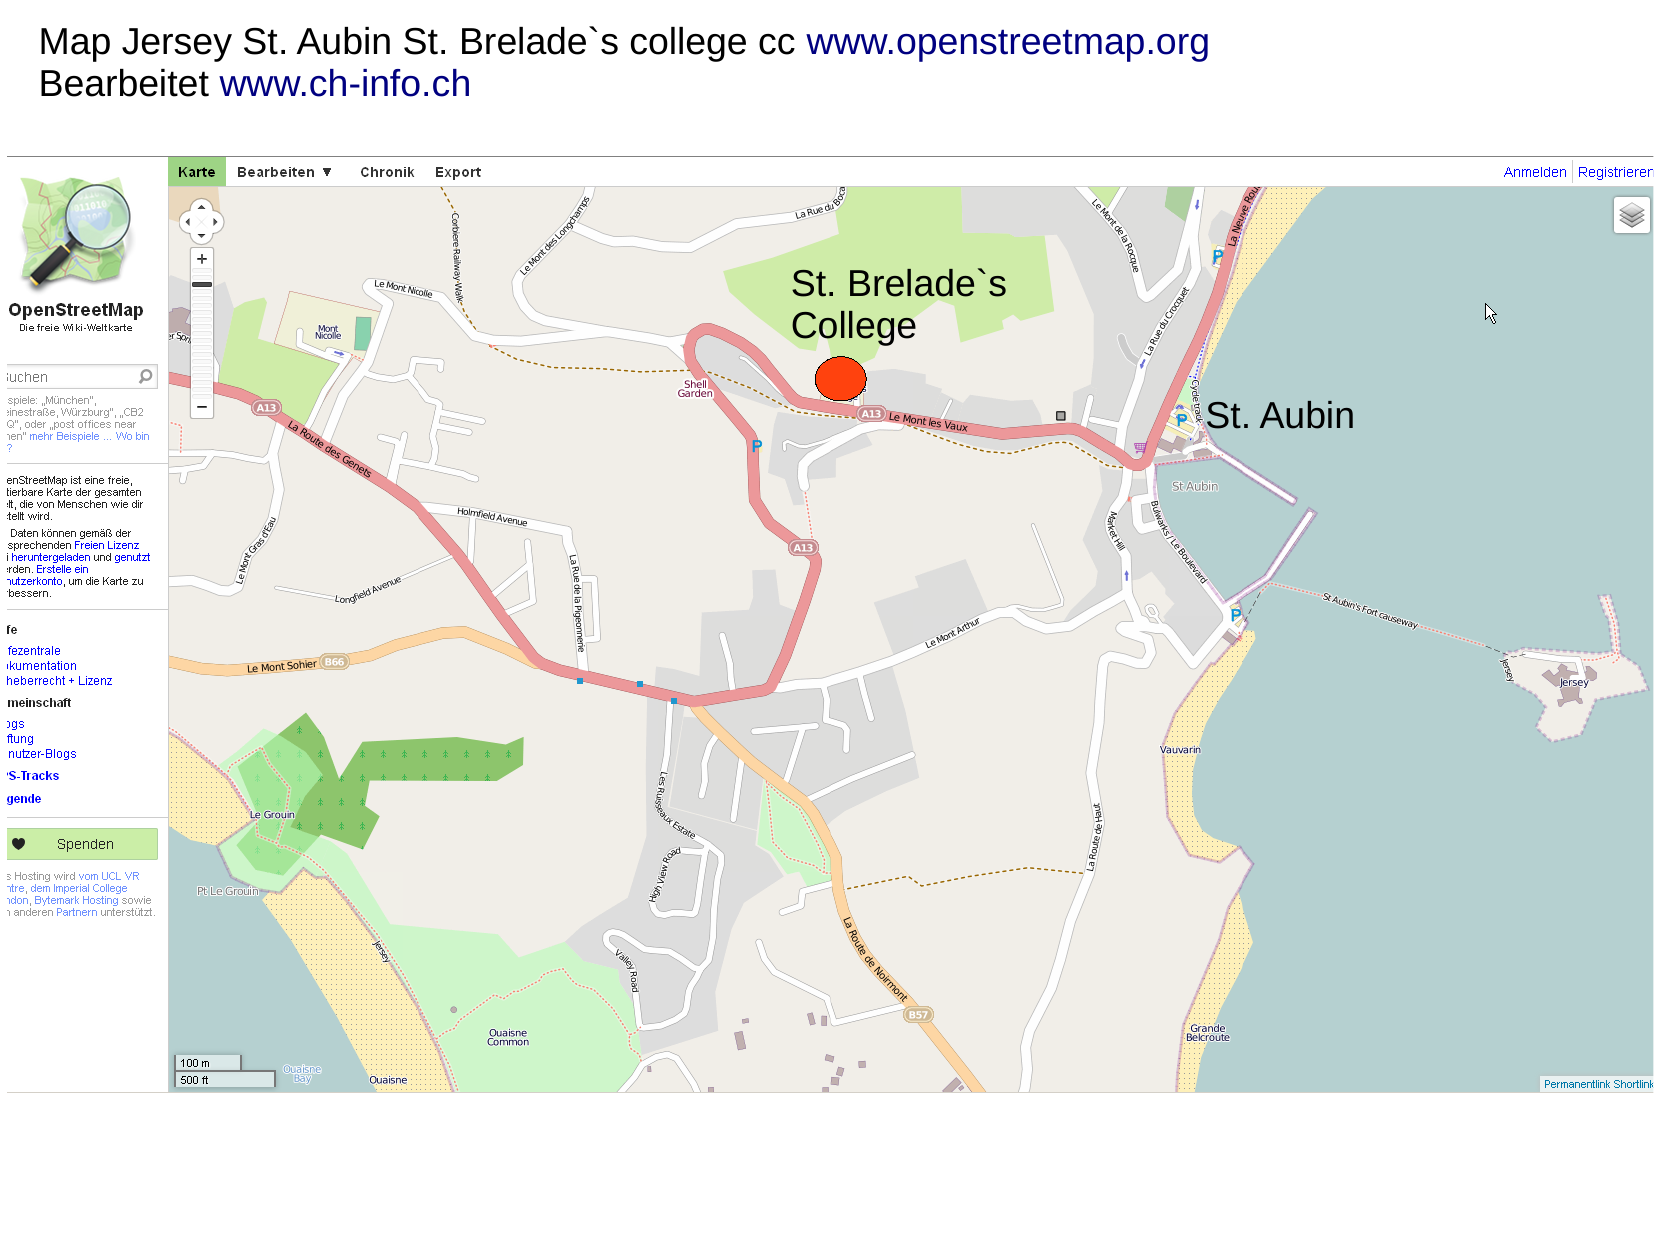

Map Jersey St. Aubin St. Brelade`s college cc www.openstreetmap.org
Bearbeitet www.ch-info.ch
St. Brelade`s College
St. Aubin